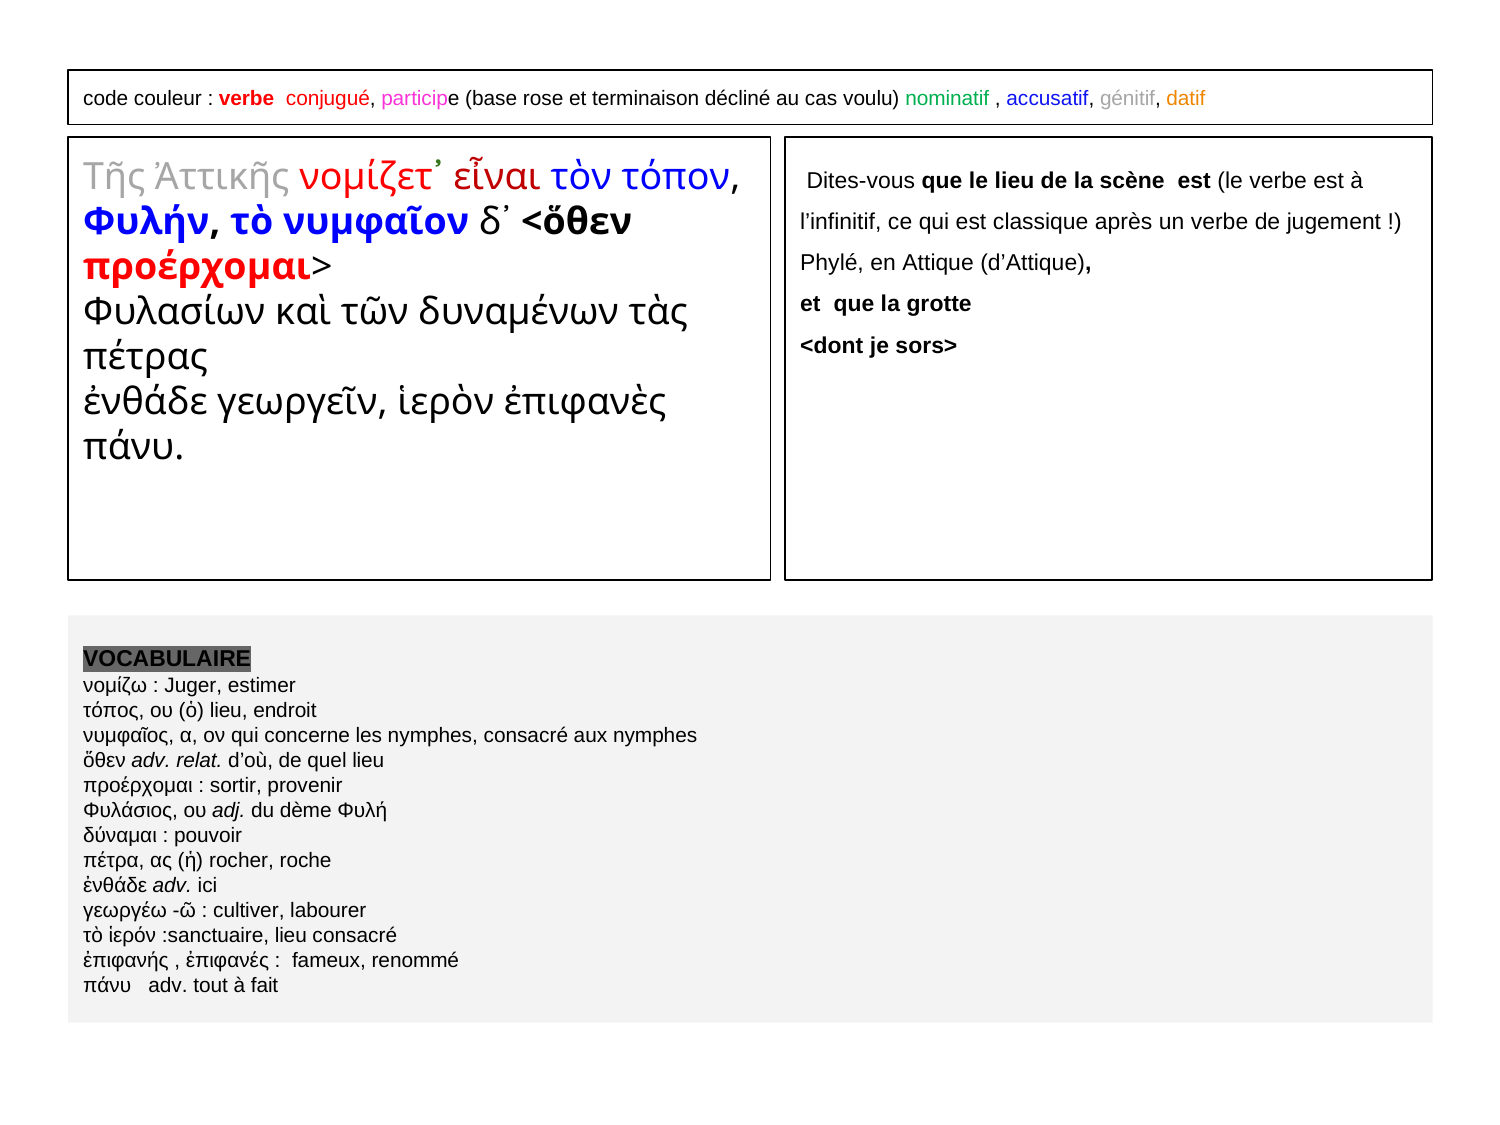

code couleur : verbe conjugué, participe (base rose et terminaison décliné au cas voulu) nominatif , accusatif, génitif, datif
Τῆς Ἀττικῆς νομίζετ᾽ εἶναι τὸν τόπον,
Φυλήν, τὸ νυμφαῖον δ᾽ <ὅθεν προέρχομαι>
Φυλασίων καὶ τῶν δυναμένων τὰς πέτρας
ἐνθάδε γεωργεῖν, ἱερὸν ἐπιφανὲς πάνυ.
 Dites-vous que le lieu de la scène est (le verbe est à l’infinitif, ce qui est classique après un verbe de jugement !) Phylé, en Attique (d’Attique),
et que la grotte
<dont je sors>
VOCABULAIRE
νομίζω : Juger, estimer
τόπος, ου (ὁ) lieu, endroit
νυμφαῖος, α, ον qui concerne les nymphes, consacré aux nymphes
ὅθεν adv. relat. d’où, de quel lieu
προέρχομαι : sortir, provenir
Φυλάσιος, ου adj. du dème Φυλή
δύναμαι : pouvoir
πέτρα, ας (ἡ) rocher, roche
ἐνθάδε adv. ici
γεωργέω -ῶ : cultiver, labourer
τὸ ἱερόν :sanctuaire, lieu consacré
ἐπιφανής , ἐπιφανές : fameux, renommé
πάνυ adv. tout à fait